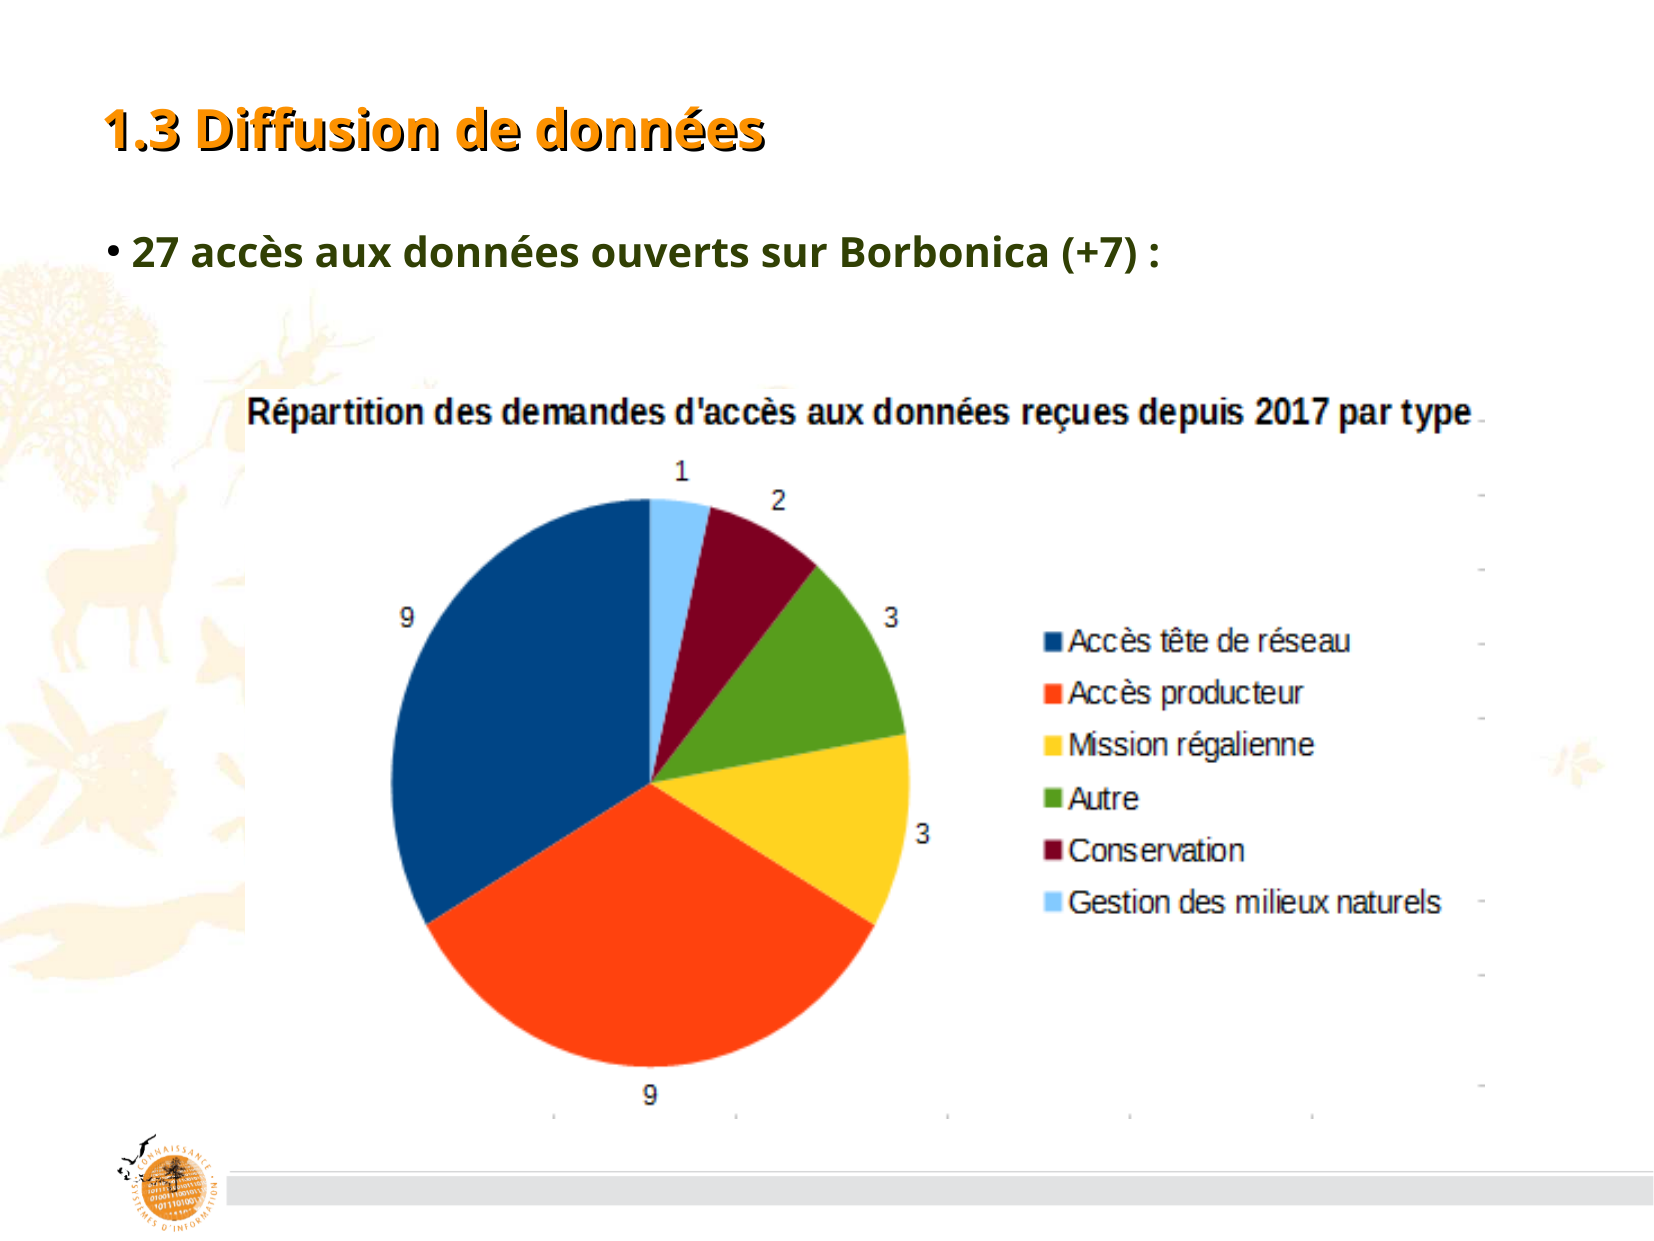

# 1.3 Diffusion de données
 27 accès aux données ouverts sur Borbonica (+7) :
Cotech SINP - 29/11/2018
10